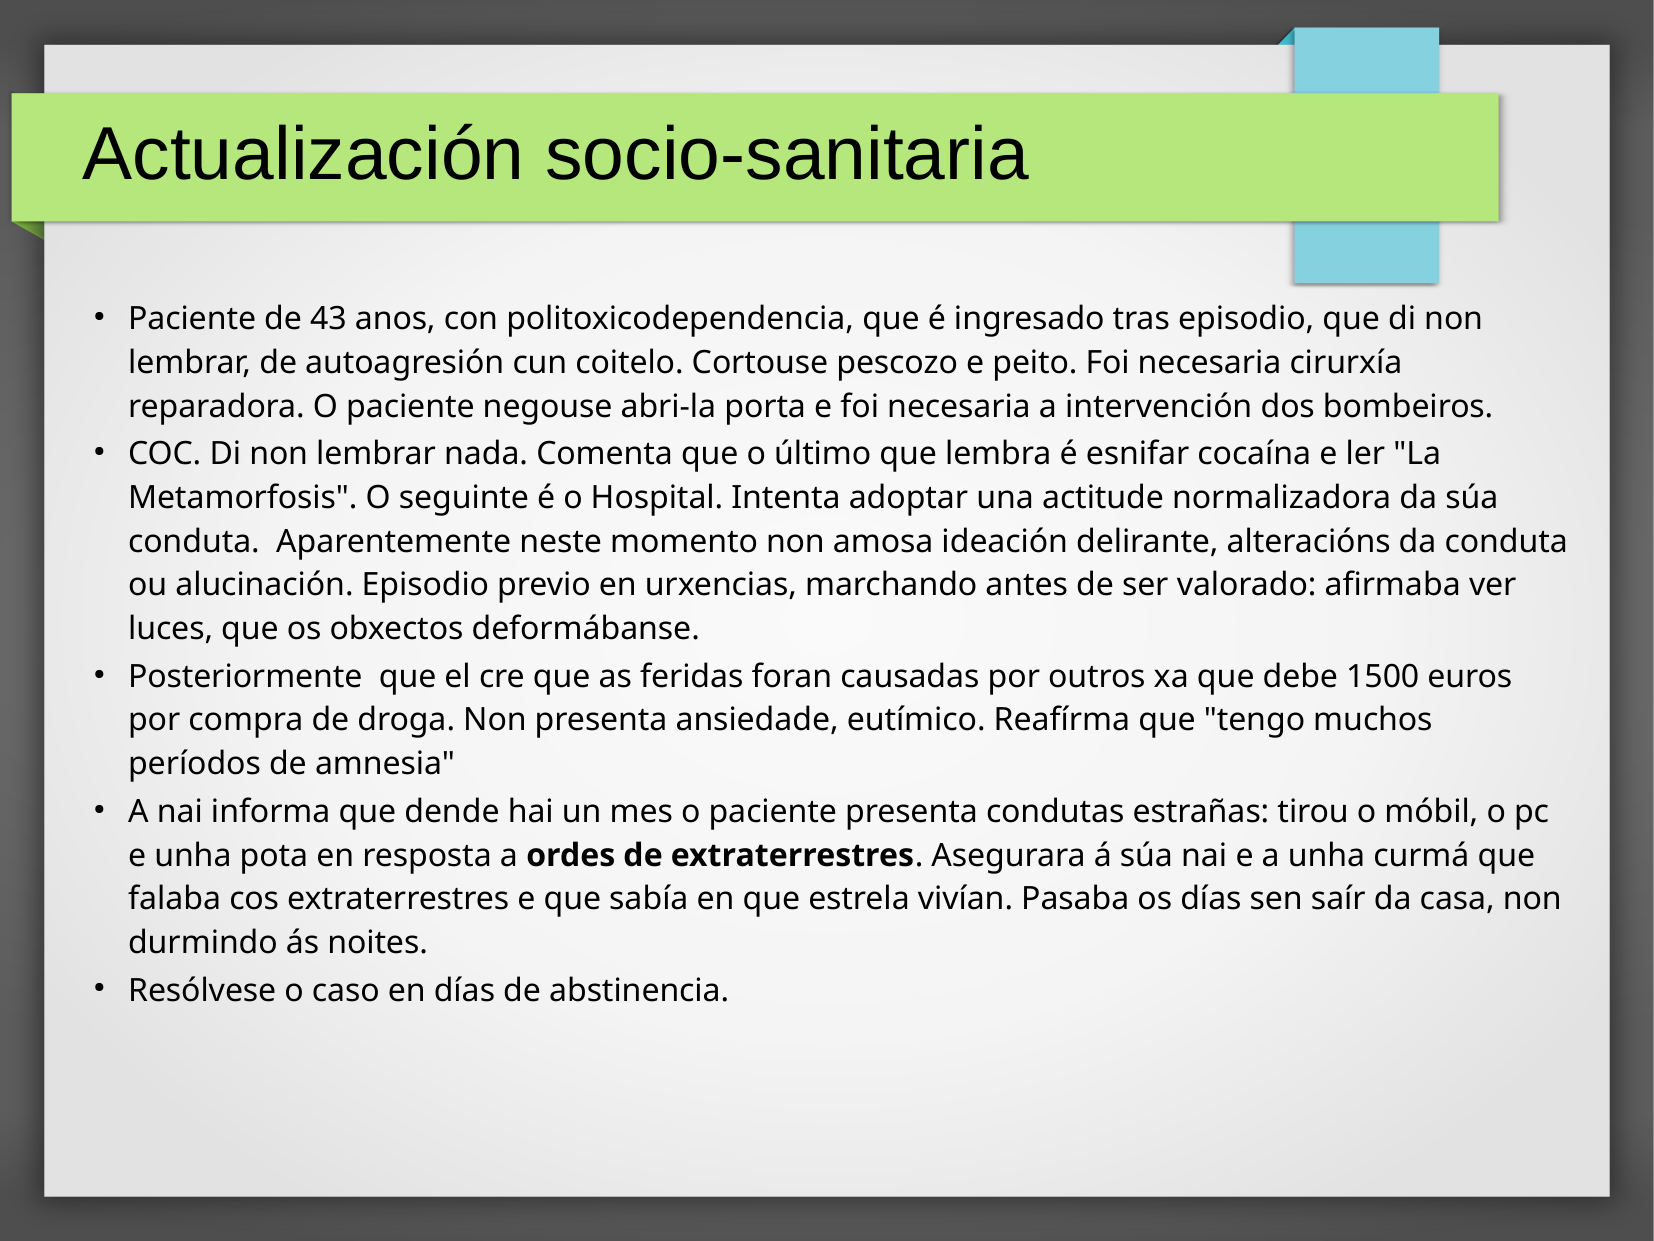

# Actualización socio-sanitaria
Paciente de 43 anos, con politoxicodependencia, que é ingresado tras episodio, que di non lembrar, de autoagresión cun coitelo. Cortouse pescozo e peito. Foi necesaria cirurxía reparadora. O paciente negouse abri-la porta e foi necesaria a intervención dos bombeiros.
COC. Di non lembrar nada. Comenta que o último que lembra é esnifar cocaína e ler "La Metamorfosis". O seguinte é o Hospital. Intenta adoptar una actitude normalizadora da súa conduta. Aparentemente neste momento non amosa ideación delirante, alteracións da conduta ou alucinación. Episodio previo en urxencias, marchando antes de ser valorado: afirmaba ver luces, que os obxectos deformábanse.
Posteriormente que el cre que as feridas foran causadas por outros xa que debe 1500 euros por compra de droga. Non presenta ansiedade, eutímico. Reafírma que "tengo muchos períodos de amnesia"
A nai informa que dende hai un mes o paciente presenta condutas estrañas: tirou o móbil, o pc e unha pota en resposta a ordes de extraterrestres. Asegurara á súa nai e a unha curmá que falaba cos extraterrestres e que sabía en que estrela vivían. Pasaba os días sen saír da casa, non durmindo ás noites.
Resólvese o caso en días de abstinencia.